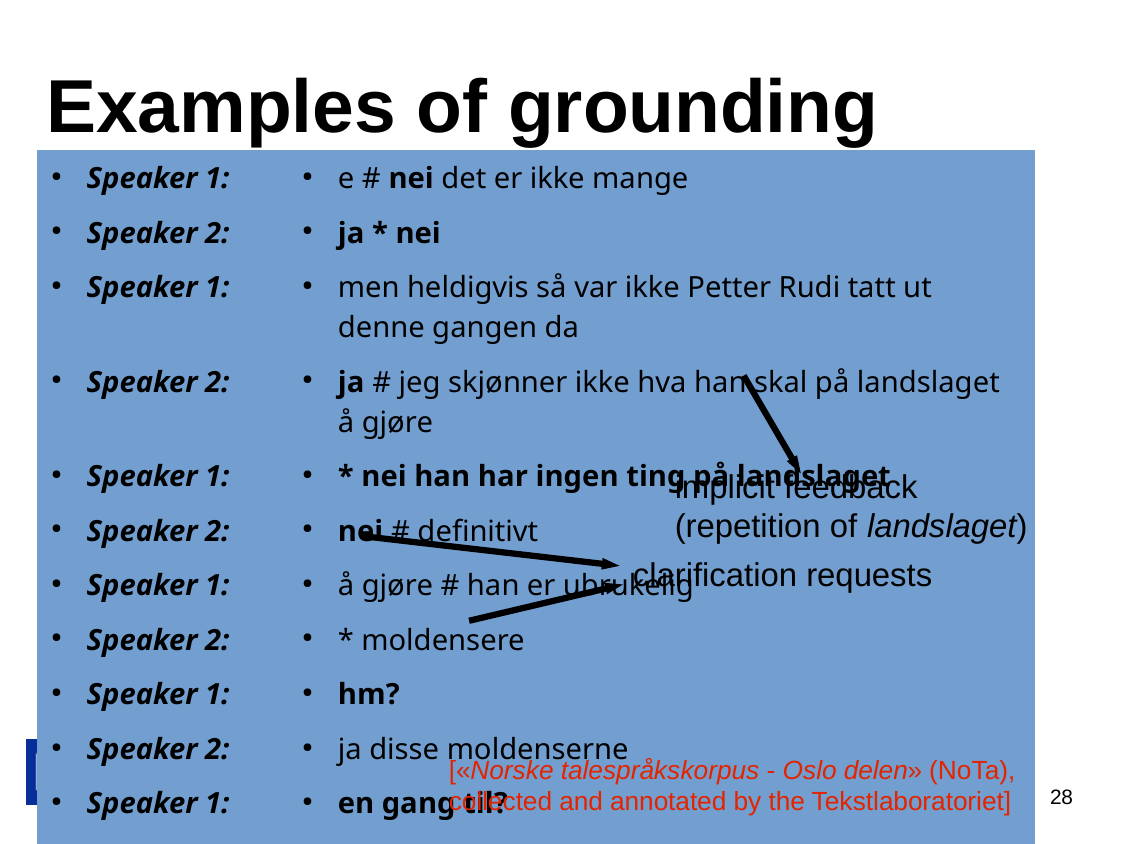

# Examples of grounding
| Speaker 1: | e # nei det er ikke mange |
| --- | --- |
| Speaker 2: | ja \* nei |
| Speaker 1: | men heldigvis så var ikke Petter Rudi tatt ut denne gangen da |
| Speaker 2: | ja # jeg skjønner ikke hva han skal på landslaget å gjøre |
| Speaker 1: | \* nei han har ingen ting på landslaget |
| Speaker 2: | nei # definitivt |
| Speaker 1: | å gjøre # han er ubrukelig |
| Speaker 2: | \* moldensere |
| Speaker 1: | hm? |
| Speaker 2: | ja disse moldenserne |
| Speaker 1: | en gang til? |
| Speaker 2: | disse moldenserne |
| Speaker 1: | \* å ja (fremre klikkelyd) # unnskyld # jeg hørte ikke hva du sa |
implicit feedback (repetition of landslaget)
clarification requests
[«Norske talespråkskorpus - Oslo delen» (NoTa), collected and annotated by the Tekstlaboratoriet]
26